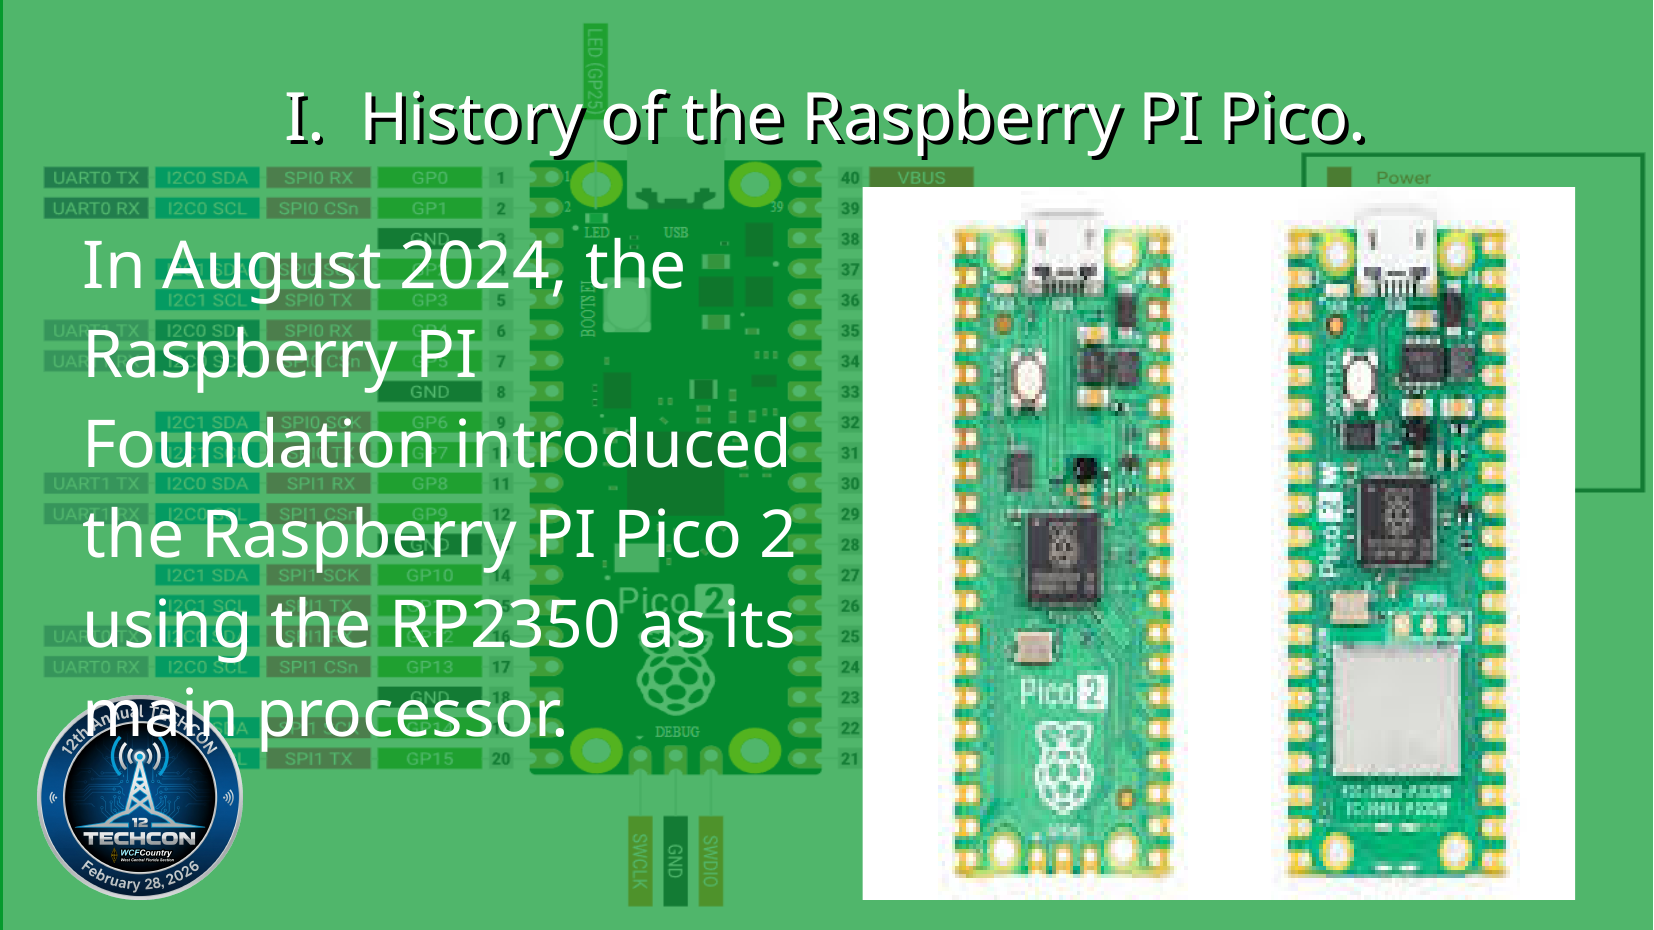

# I. History of the Raspberry PI Pico.
In August 2024, the Raspberry PI Foundation introduced the Raspberry PI Pico 2 using the RP2350 as its main processor.